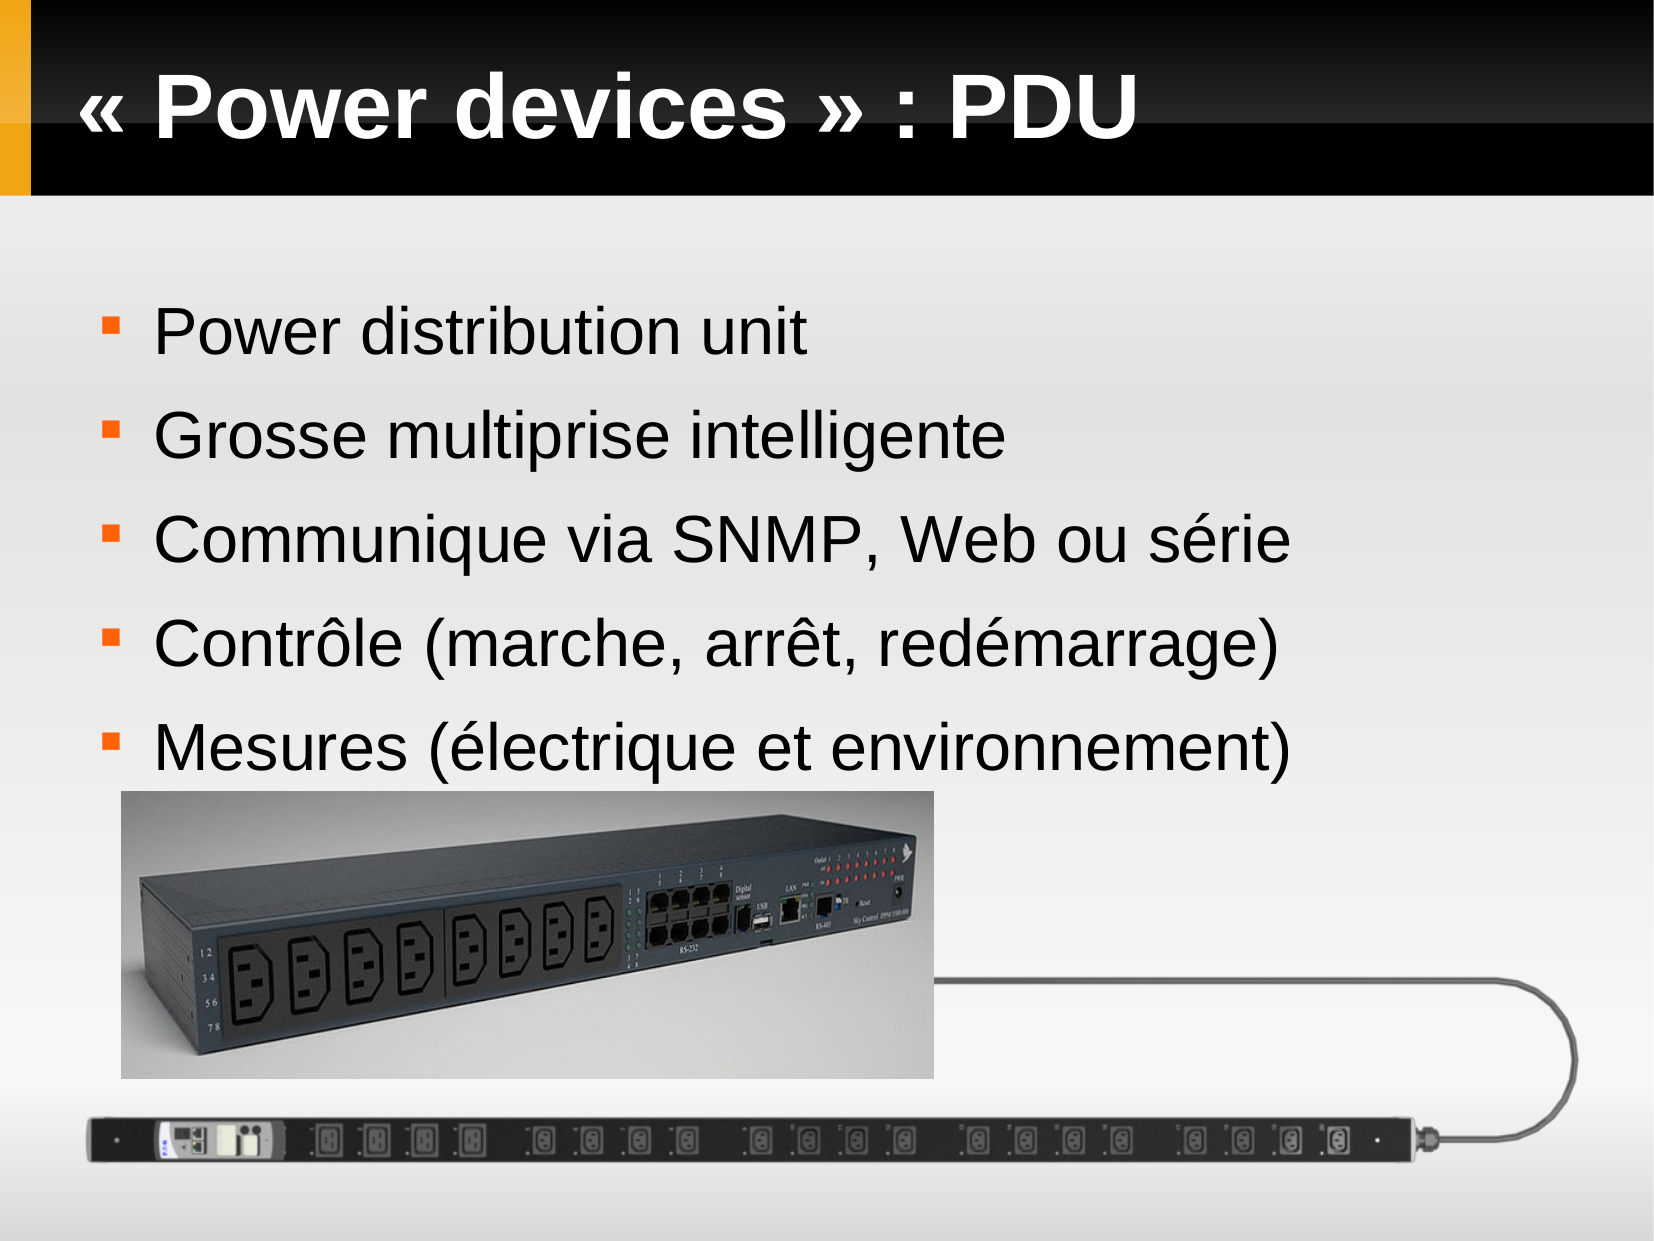

# « Power devices » : PDU
Power distribution unit
Grosse multiprise intelligente
Communique via SNMP, Web ou série
Contrôle (marche, arrêt, redémarrage)
Mesures (électrique et environnement)